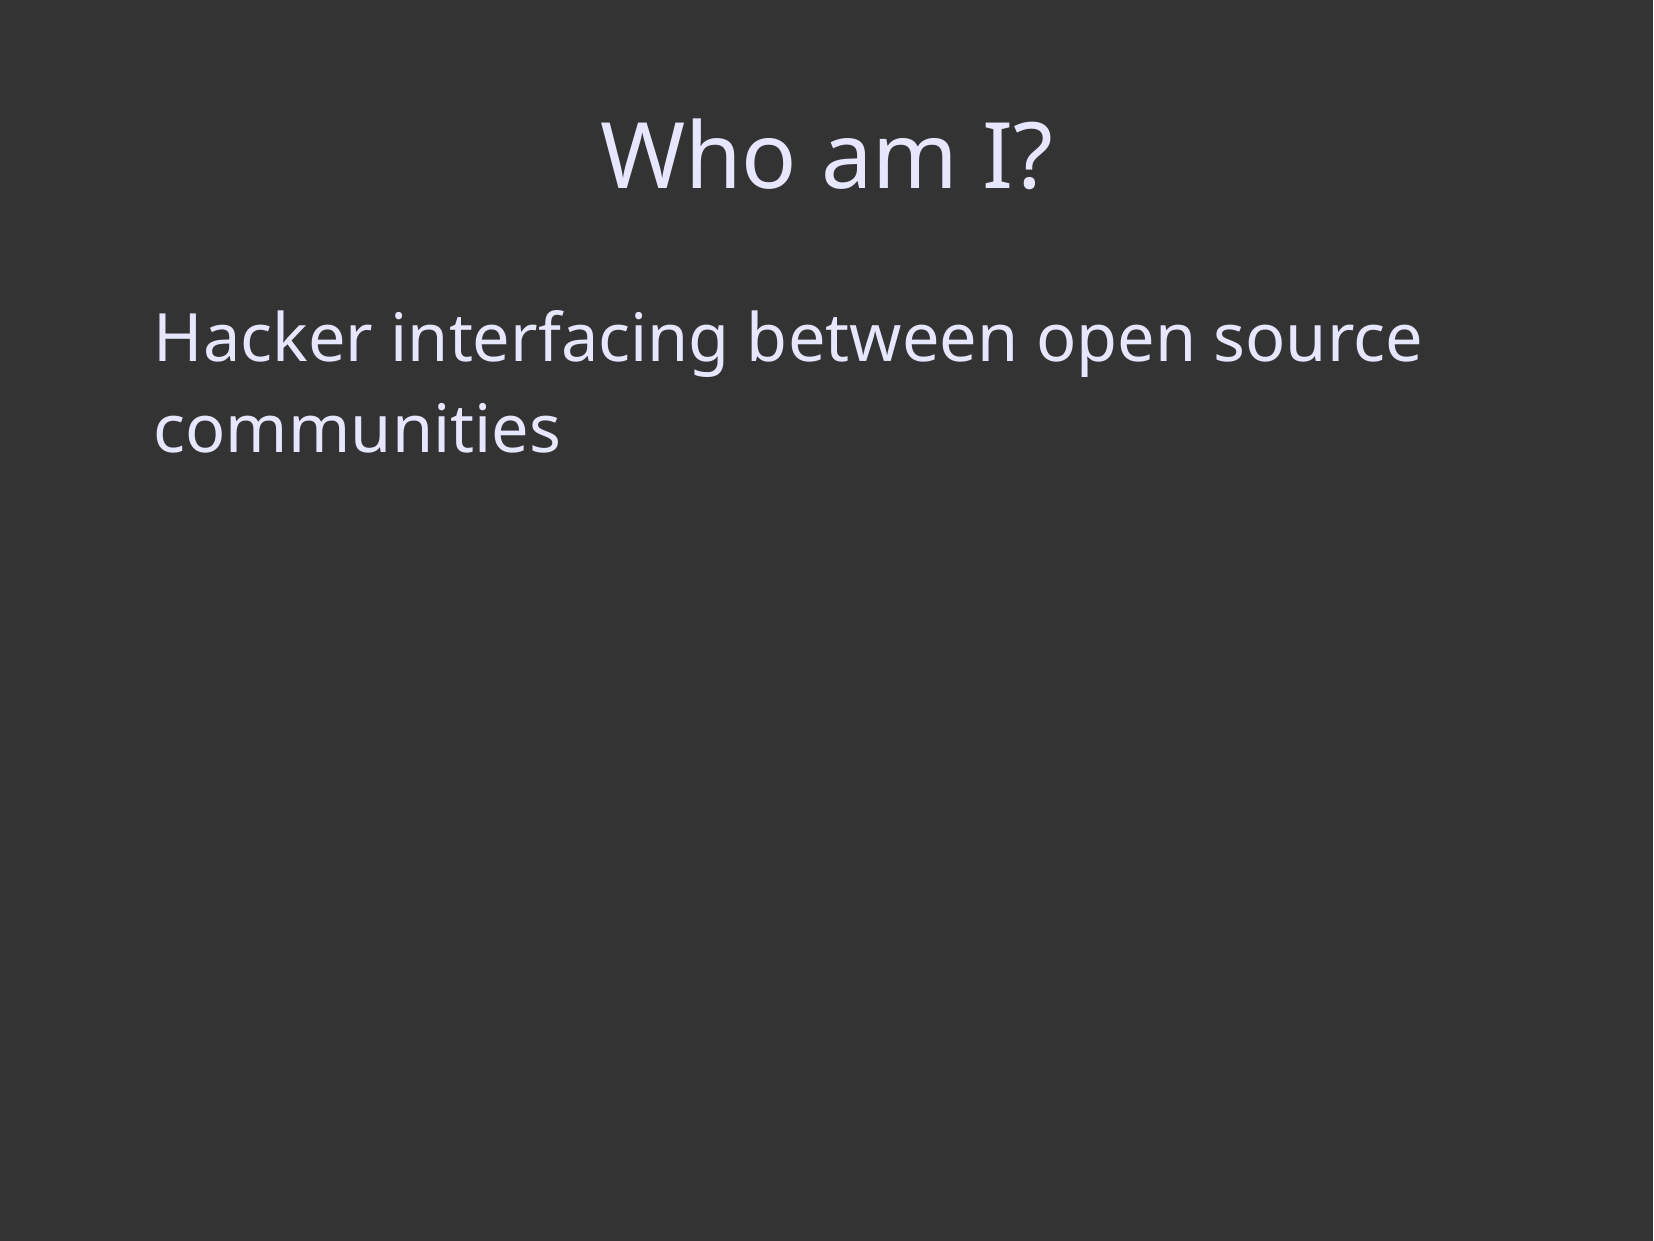

# Who am I?
Hacker interfacing between open source communities